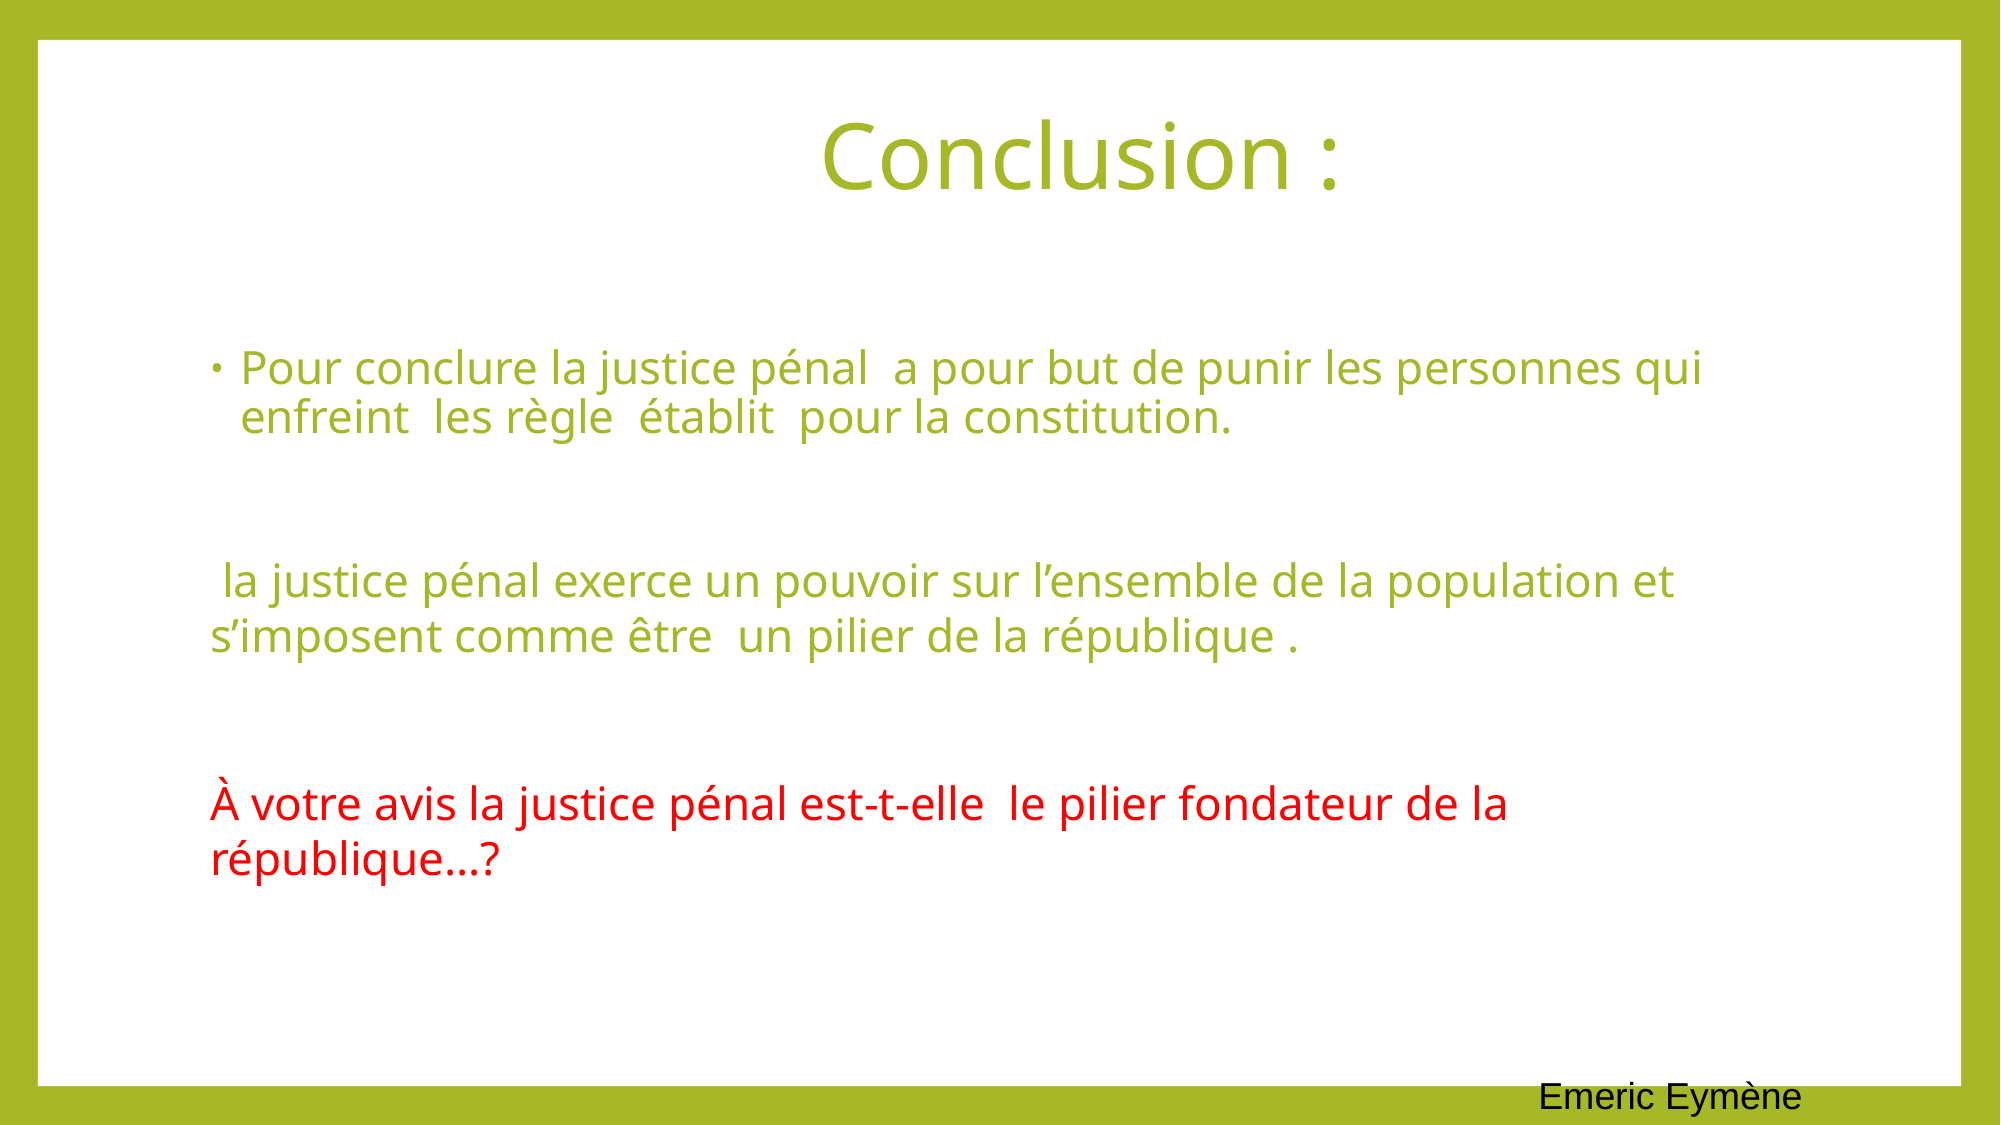

# Conclusion :
Pour conclure la justice pénal a pour but de punir les personnes qui enfreint les règle établit pour la constitution.
 la justice pénal exerce un pouvoir sur l’ensemble de la population et s’imposent comme être un pilier de la république .
À votre avis la justice pénal est-t-elle le pilier fondateur de la république…?
Emeric Eymène